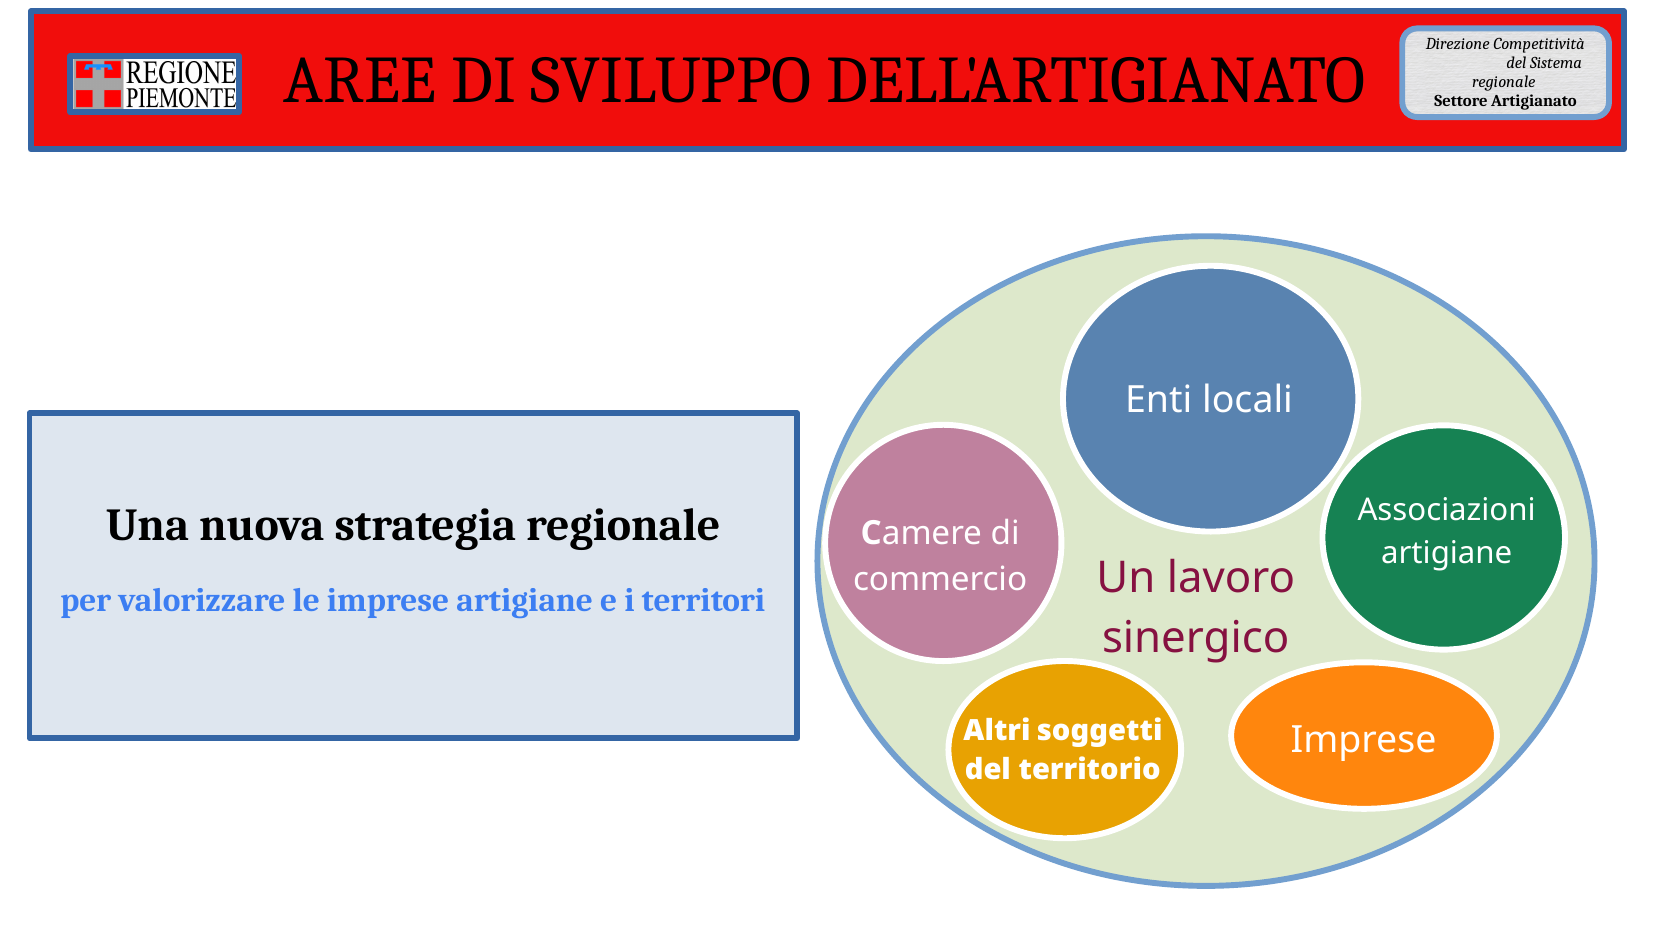

# AREE DI SVILUPPO DELL'ARTIGIANATO
Direzione Competitività	 del Sistema regionale
Settore Artigianato
Enti locali
Una nuova strategia regionale
per valorizzare le imprese artigiane e i territori
Associazioni artigiane
Camere di commercio
Un lavoro sinergico
Imprese
Altri soggetti del territorio